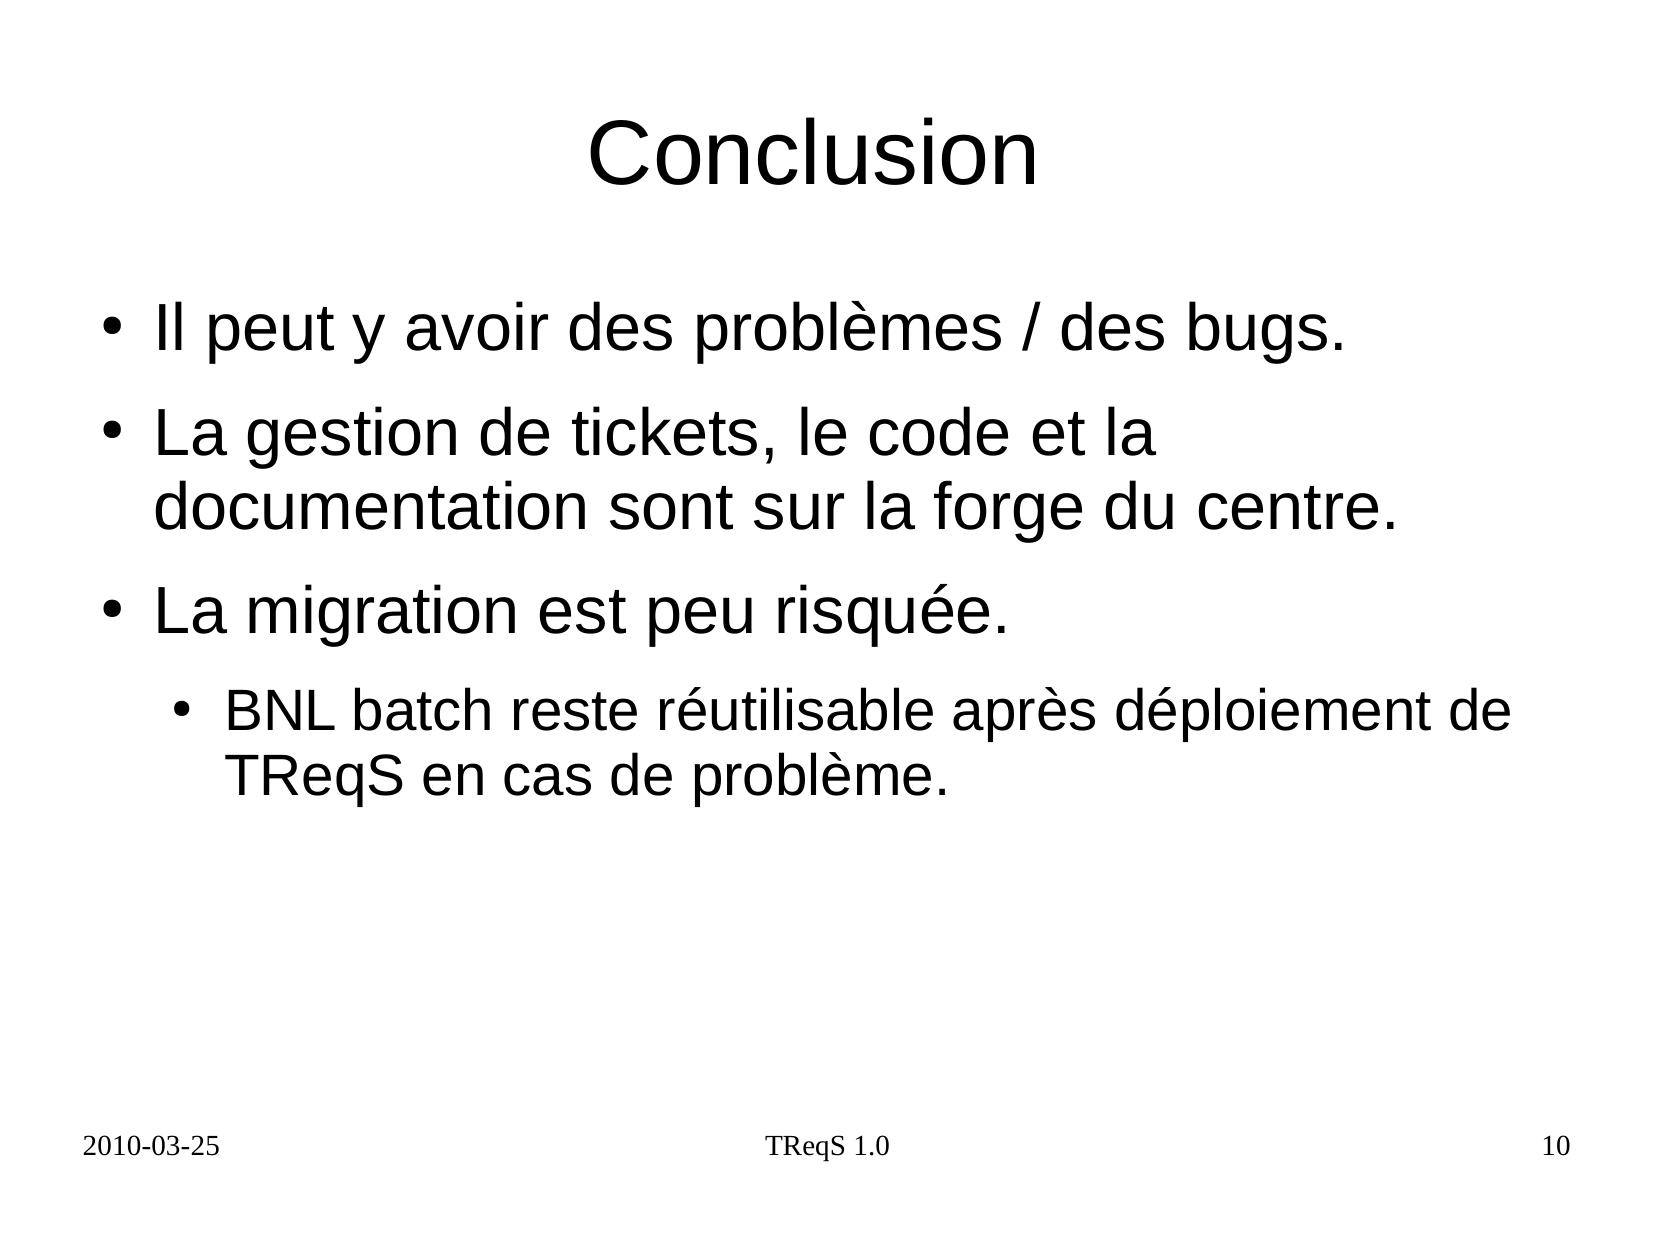

# Conclusion
Il peut y avoir des problèmes / des bugs.
La gestion de tickets, le code et la documentation sont sur la forge du centre.
La migration est peu risquée.
BNL batch reste réutilisable après déploiement de TReqS en cas de problème.
2010-03-25
TReqS 1.0
10